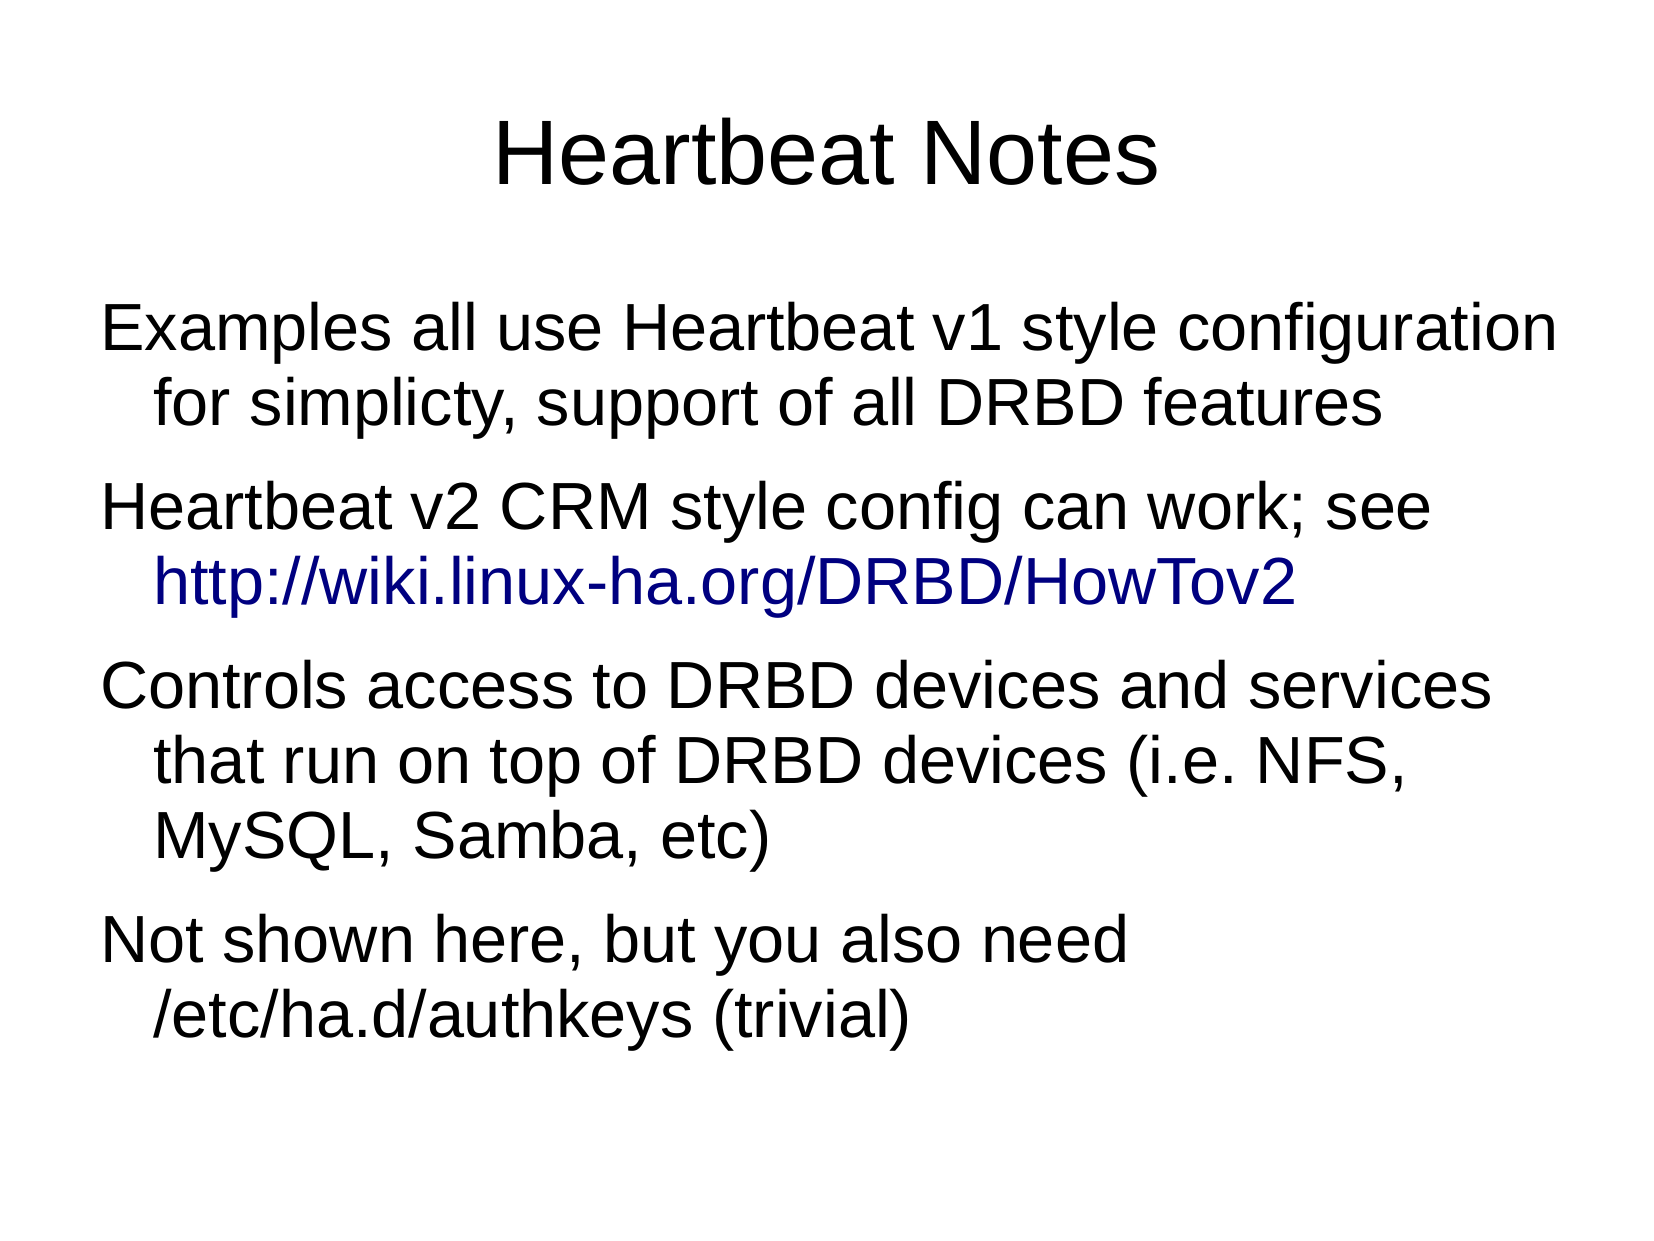

# Heartbeat Notes
Examples all use Heartbeat v1 style configuration for simplicty, support of all DRBD features
Heartbeat v2 CRM style config can work; see http://wiki.linux-ha.org/DRBD/HowTov2
Controls access to DRBD devices and services that run on top of DRBD devices (i.e. NFS, MySQL, Samba, etc)
Not shown here, but you also need /etc/ha.d/authkeys (trivial)